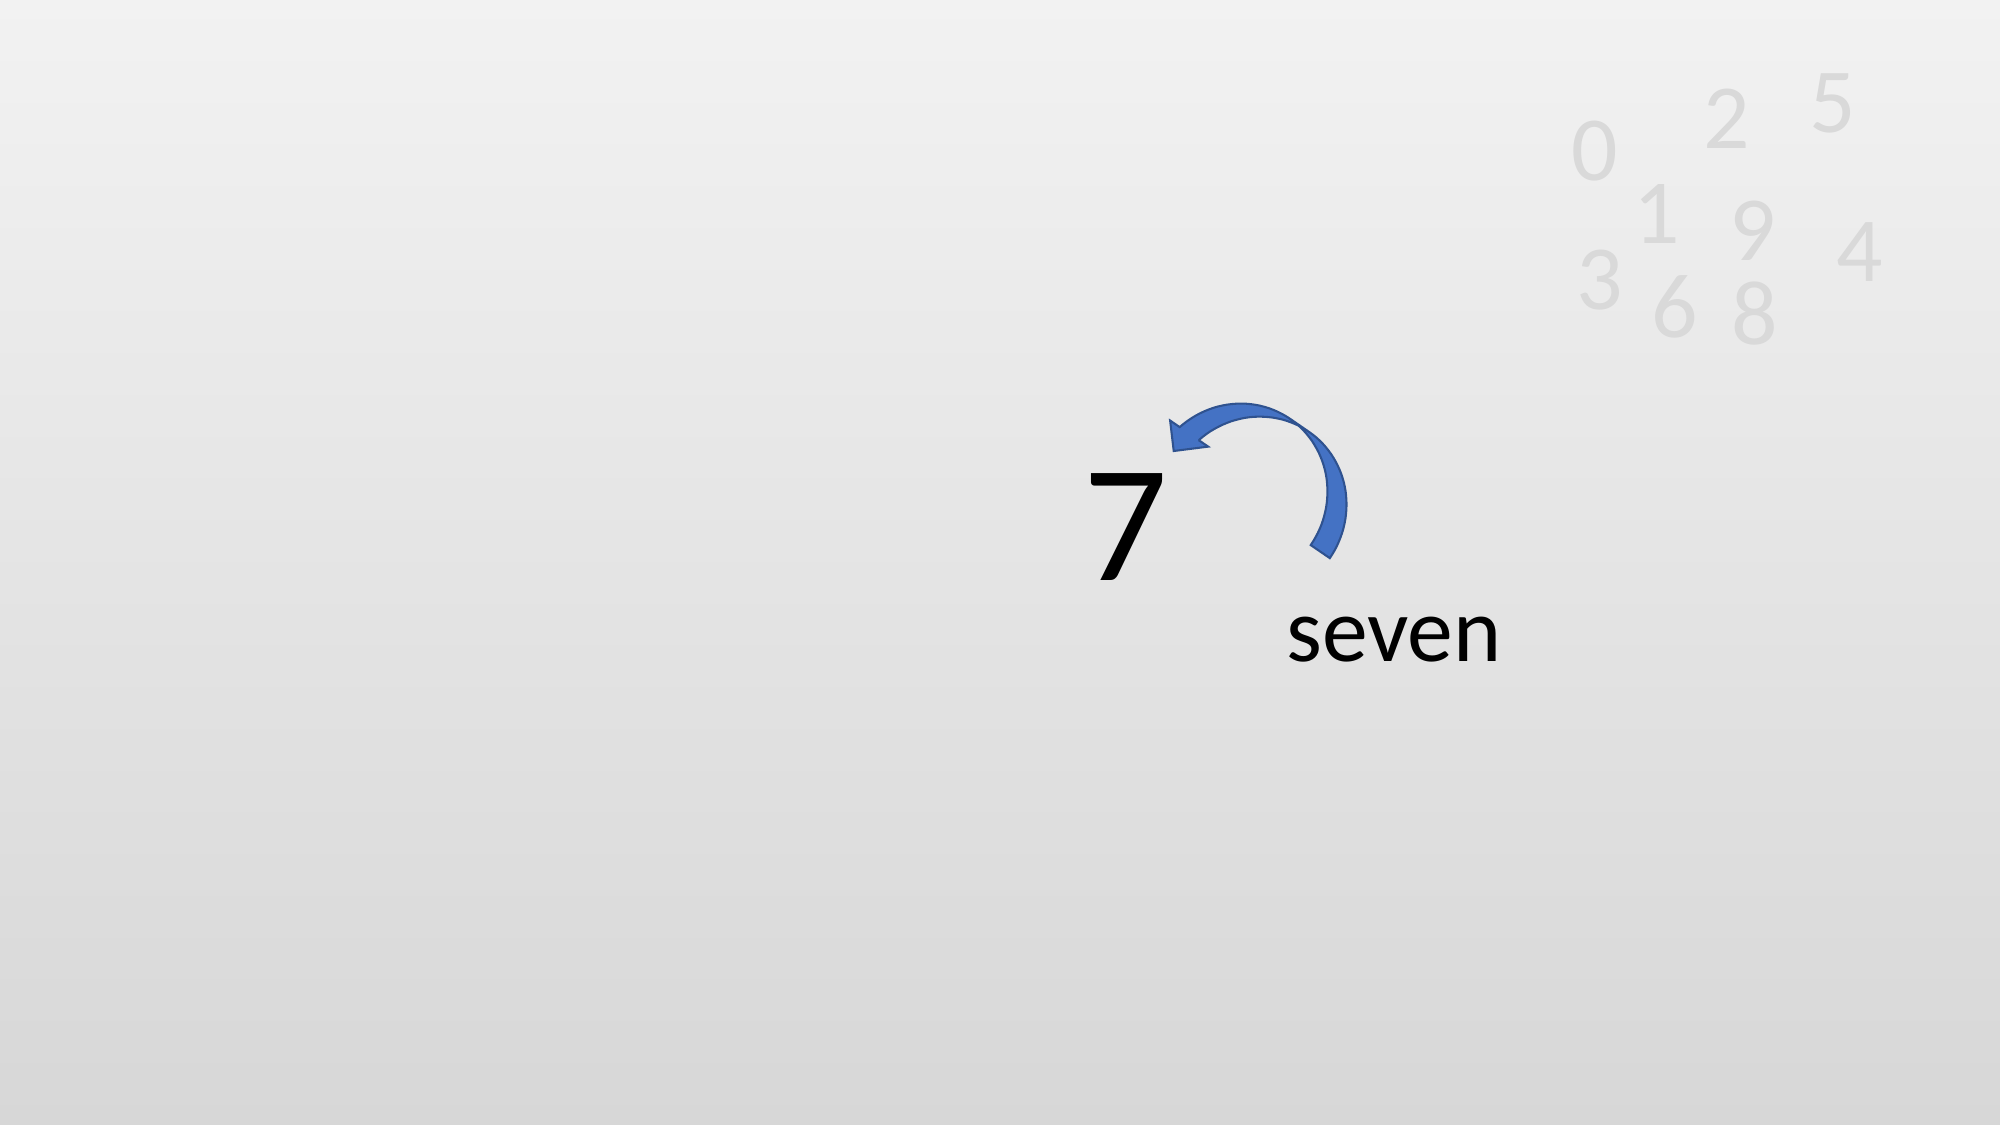

5
2
0
1
9
4
3
6
8
7
seven